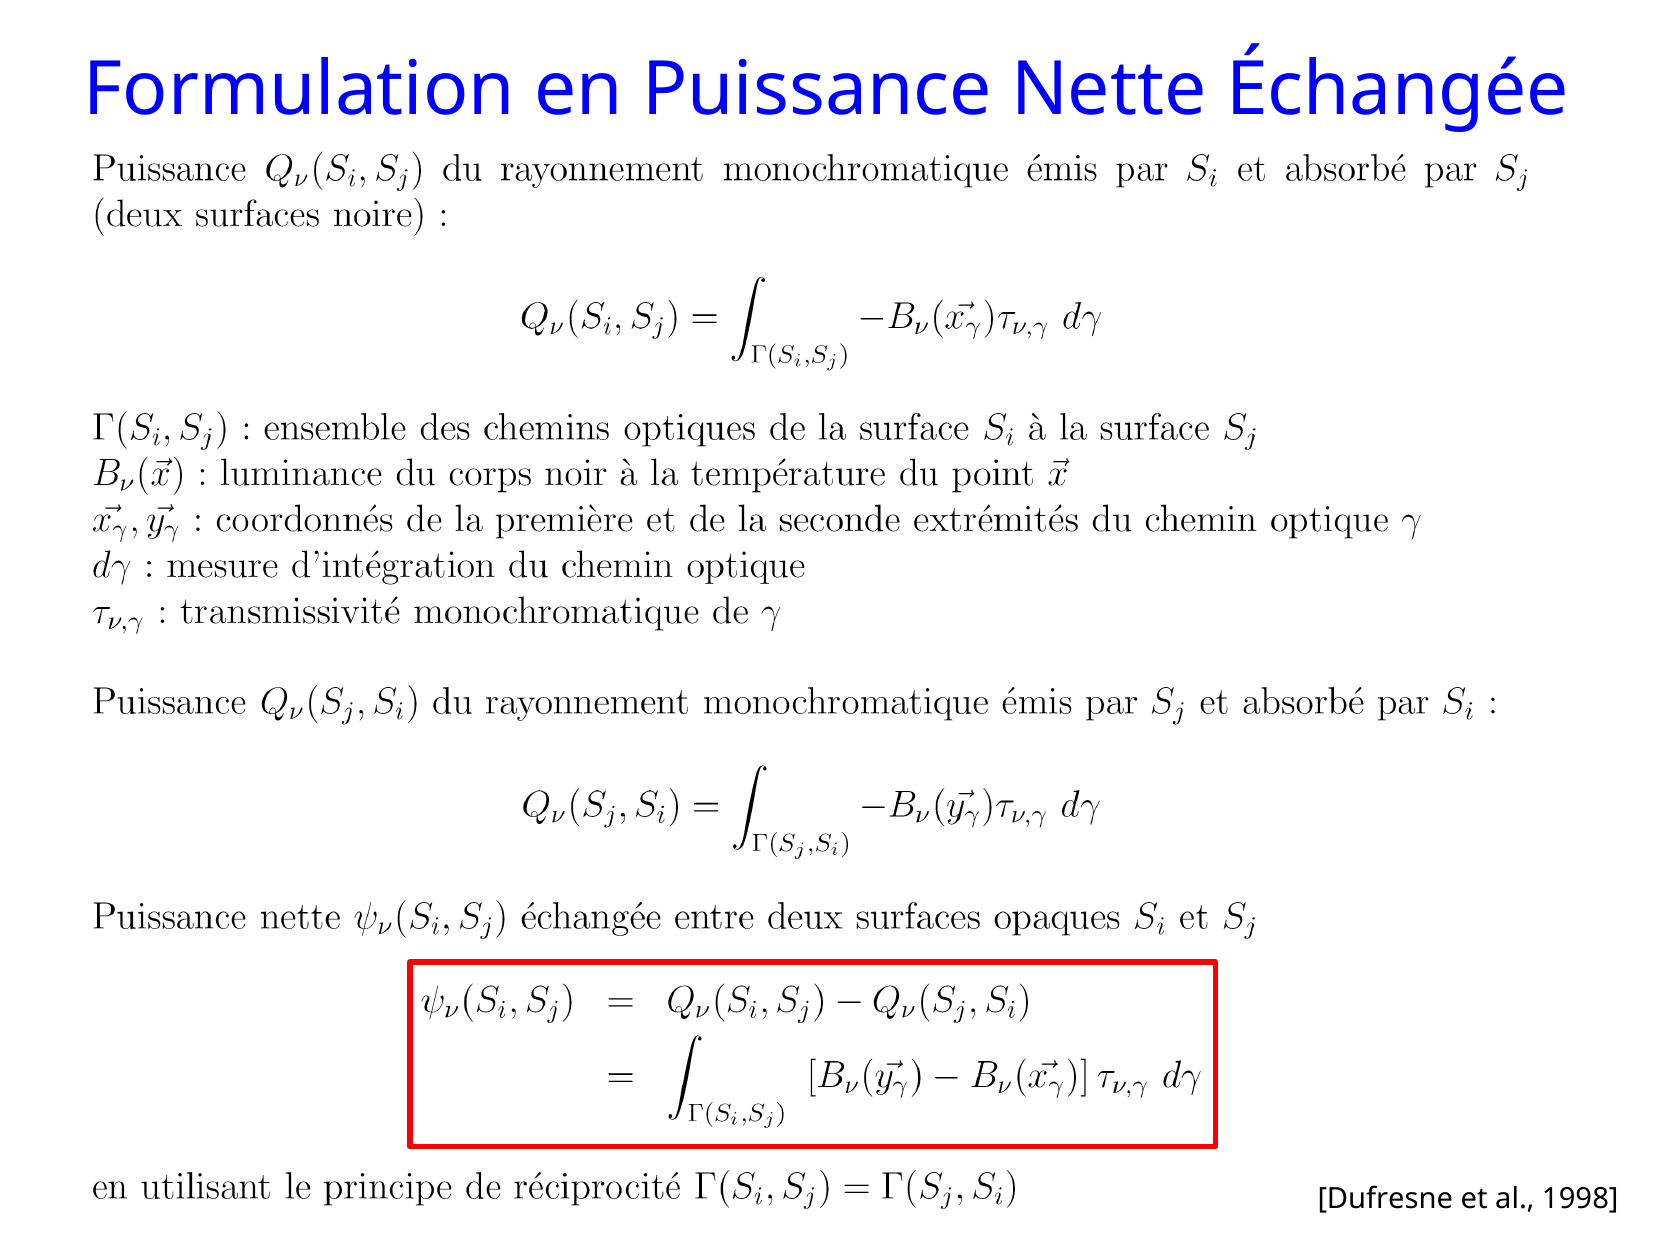

# Formulation en Puissance Nette Échangée
[Dufresne et al., 1998]